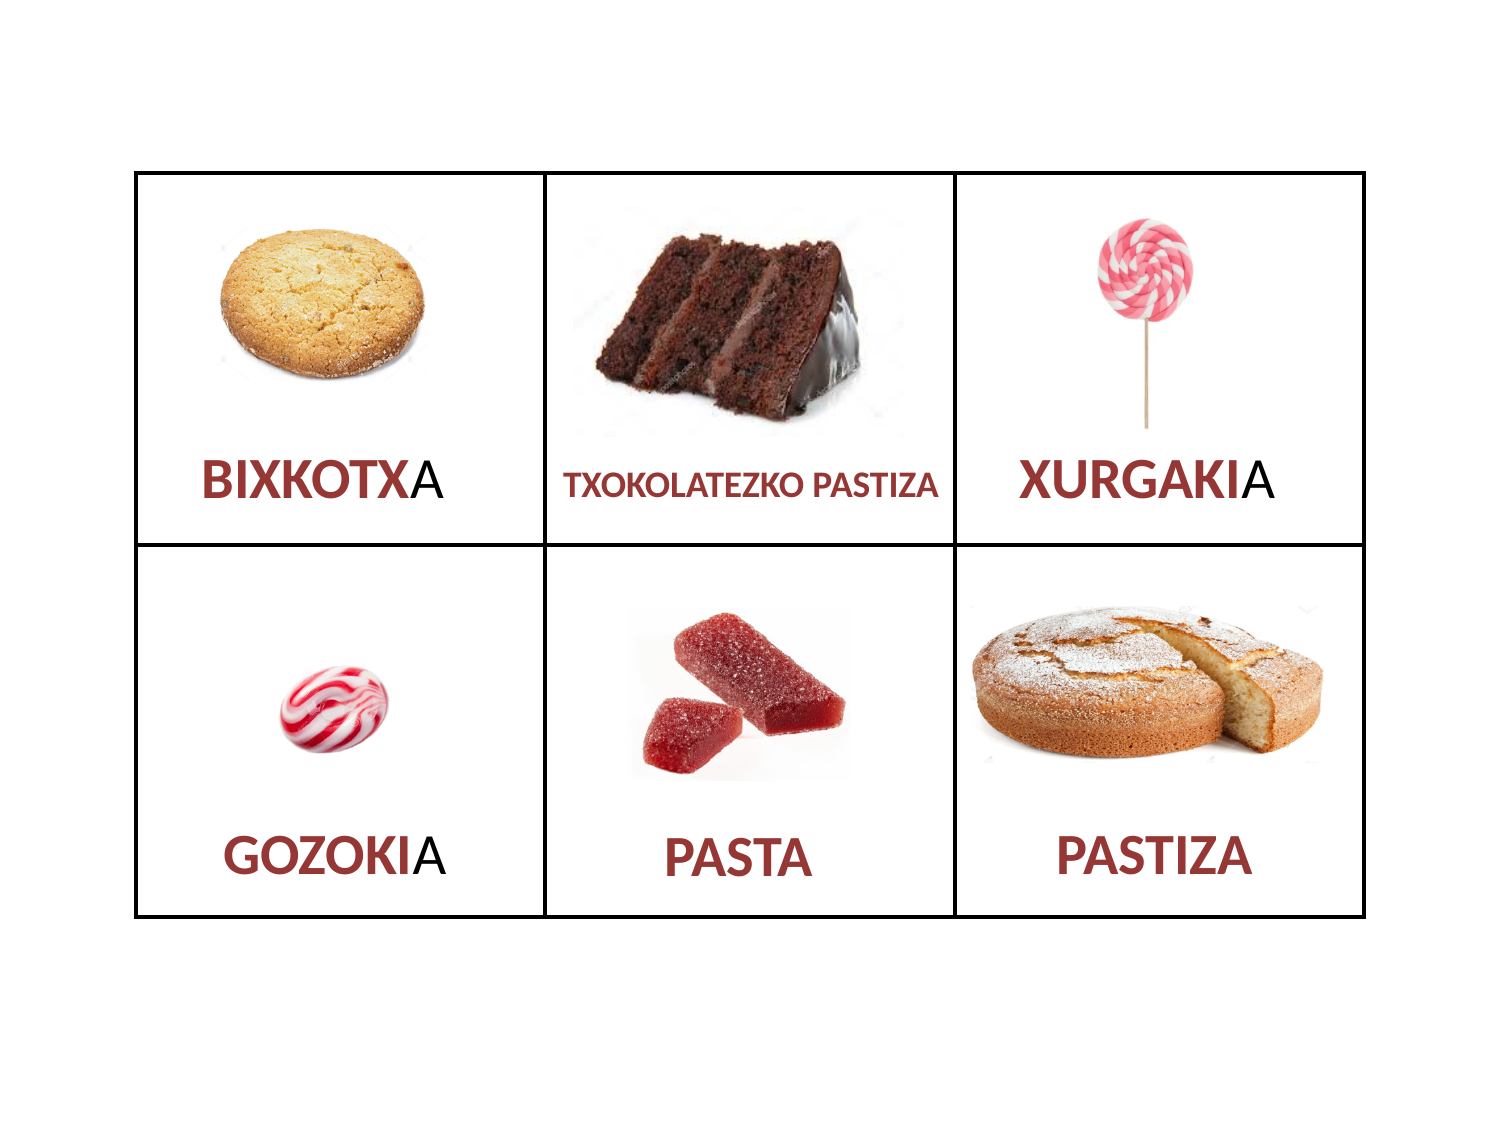

| | | |
| --- | --- | --- |
| | | |
BIXKOTXA
XURGAKIA
TXOKOLATEZKO PASTIZA
GOZOKIA
PASTIZA
PASTA